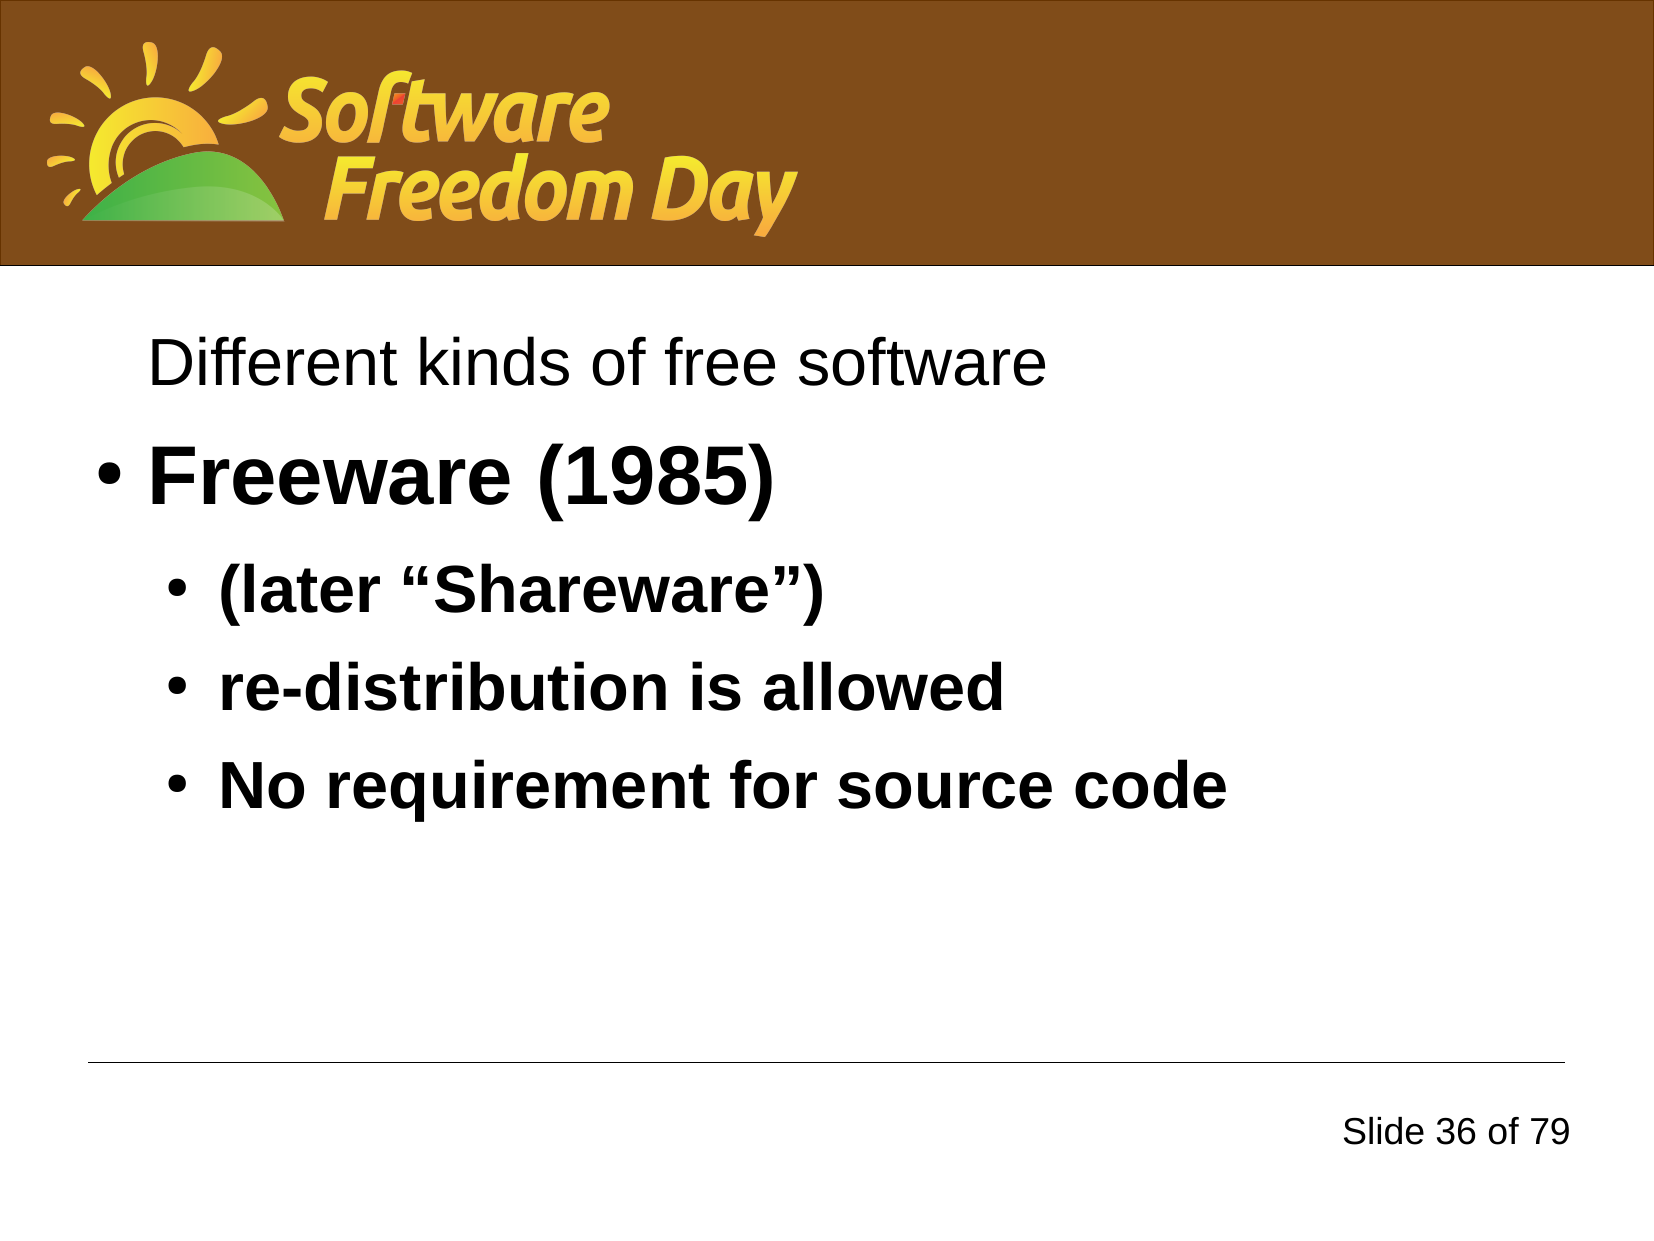

#
Different kinds of free software
Freeware (1985)
(later “Shareware”)
re-distribution is allowed
No requirement for source code
36